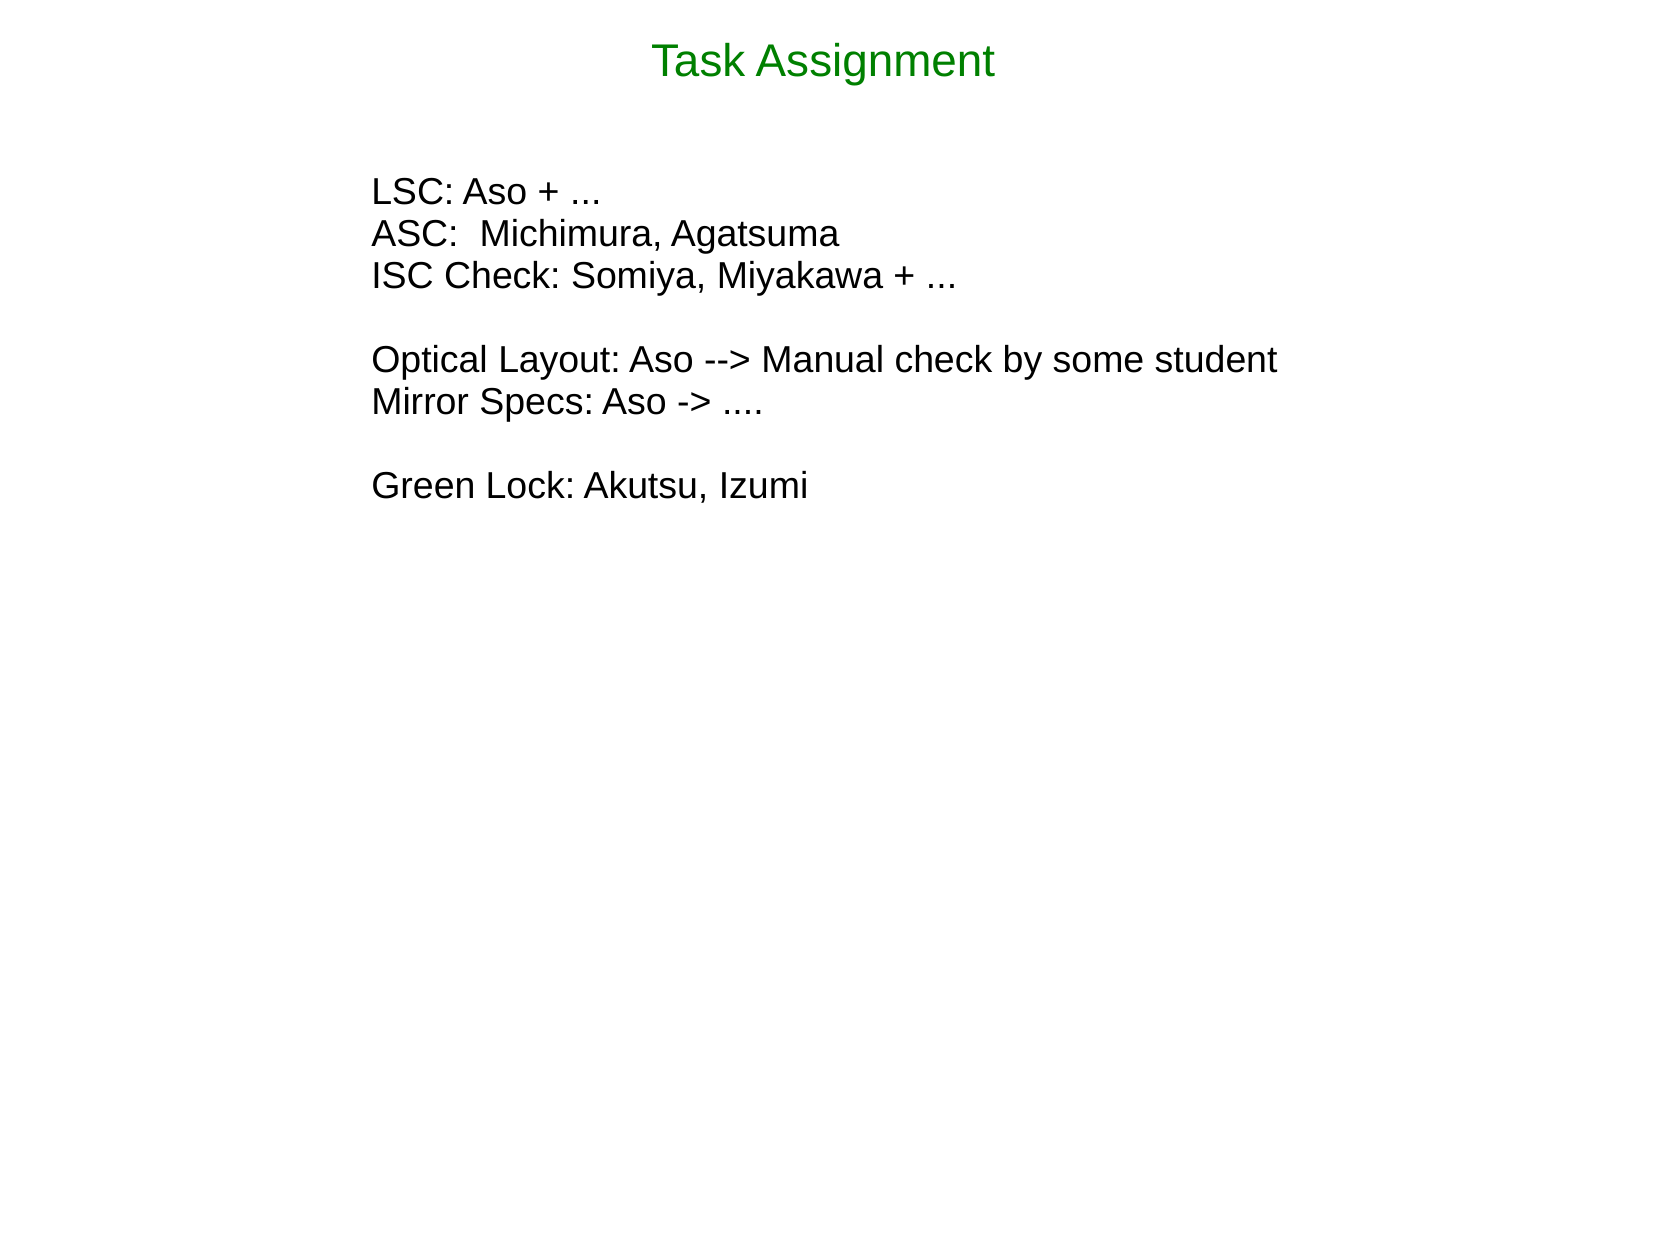

Task Assignment
LSC: Aso + ...
ASC: Michimura, Agatsuma
ISC Check: Somiya, Miyakawa + ...
Optical Layout: Aso --> Manual check by some student
Mirror Specs: Aso -> ....
Green Lock: Akutsu, Izumi